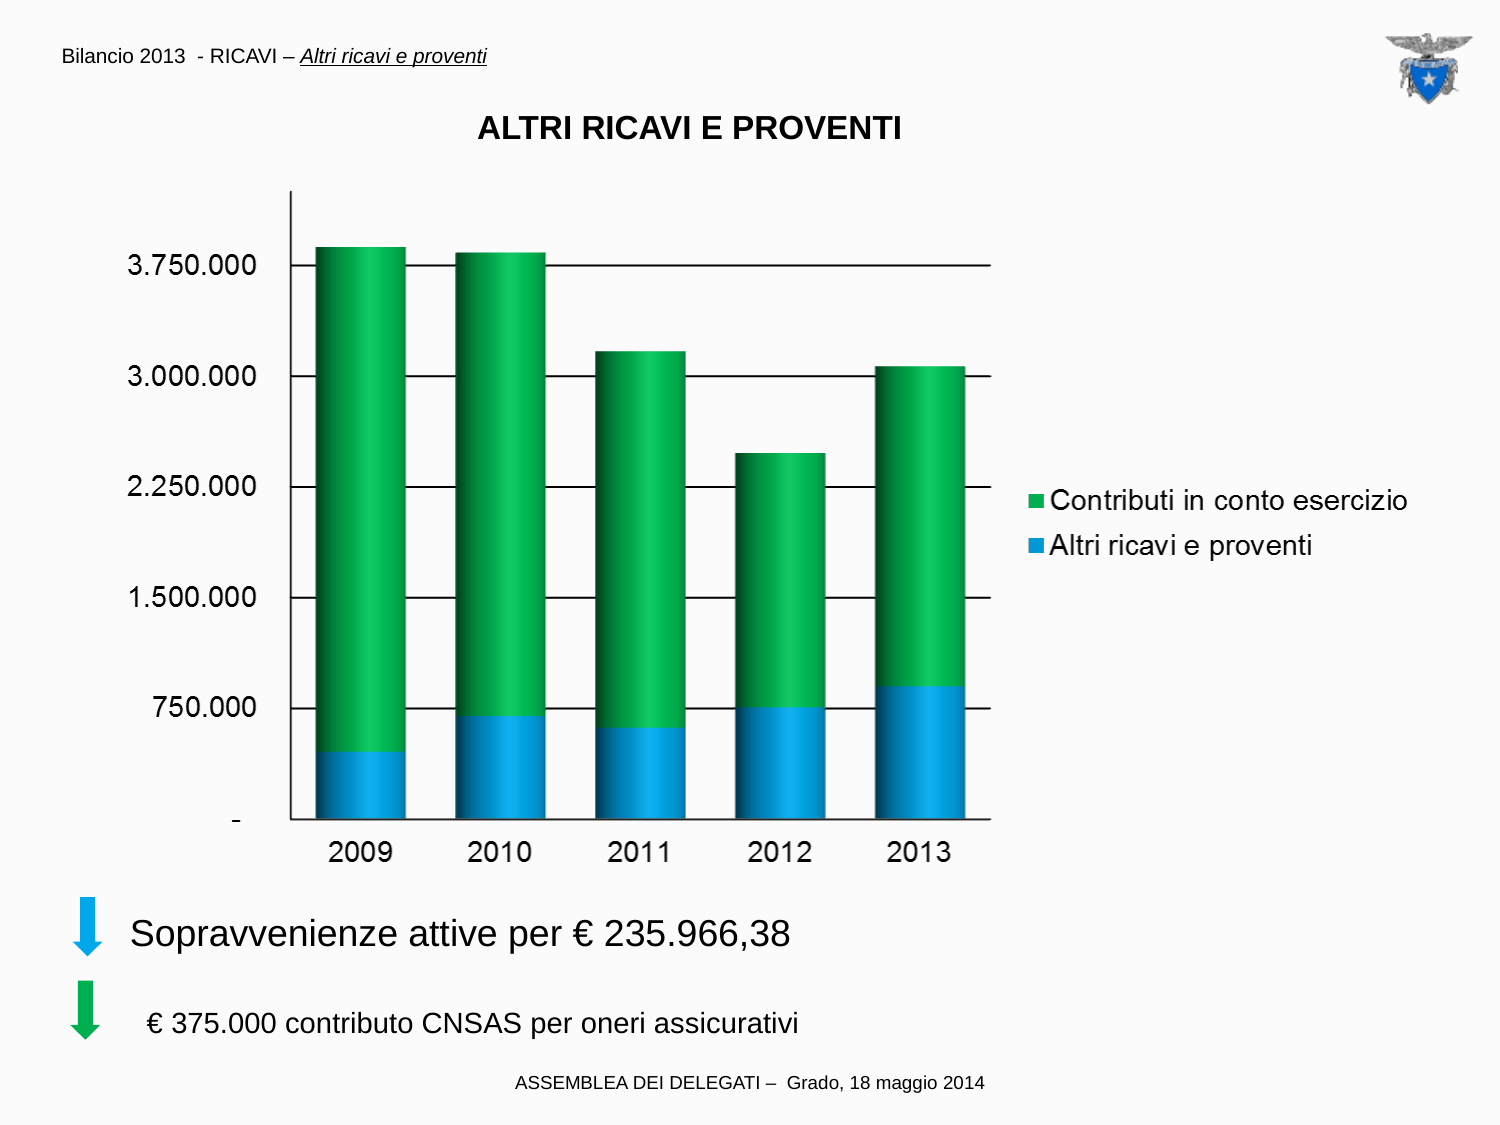

Bilancio 2013 - RICAVI – Altri ricavi e proventi
ALTRI RICAVI E PROVENTI
Sopravvenienze attive per € 235.966,38
 € 375.000 contributo CNSAS per oneri assicurativi
ASSEMBLEA DEI DELEGATI – Grado, 18 maggio 2014